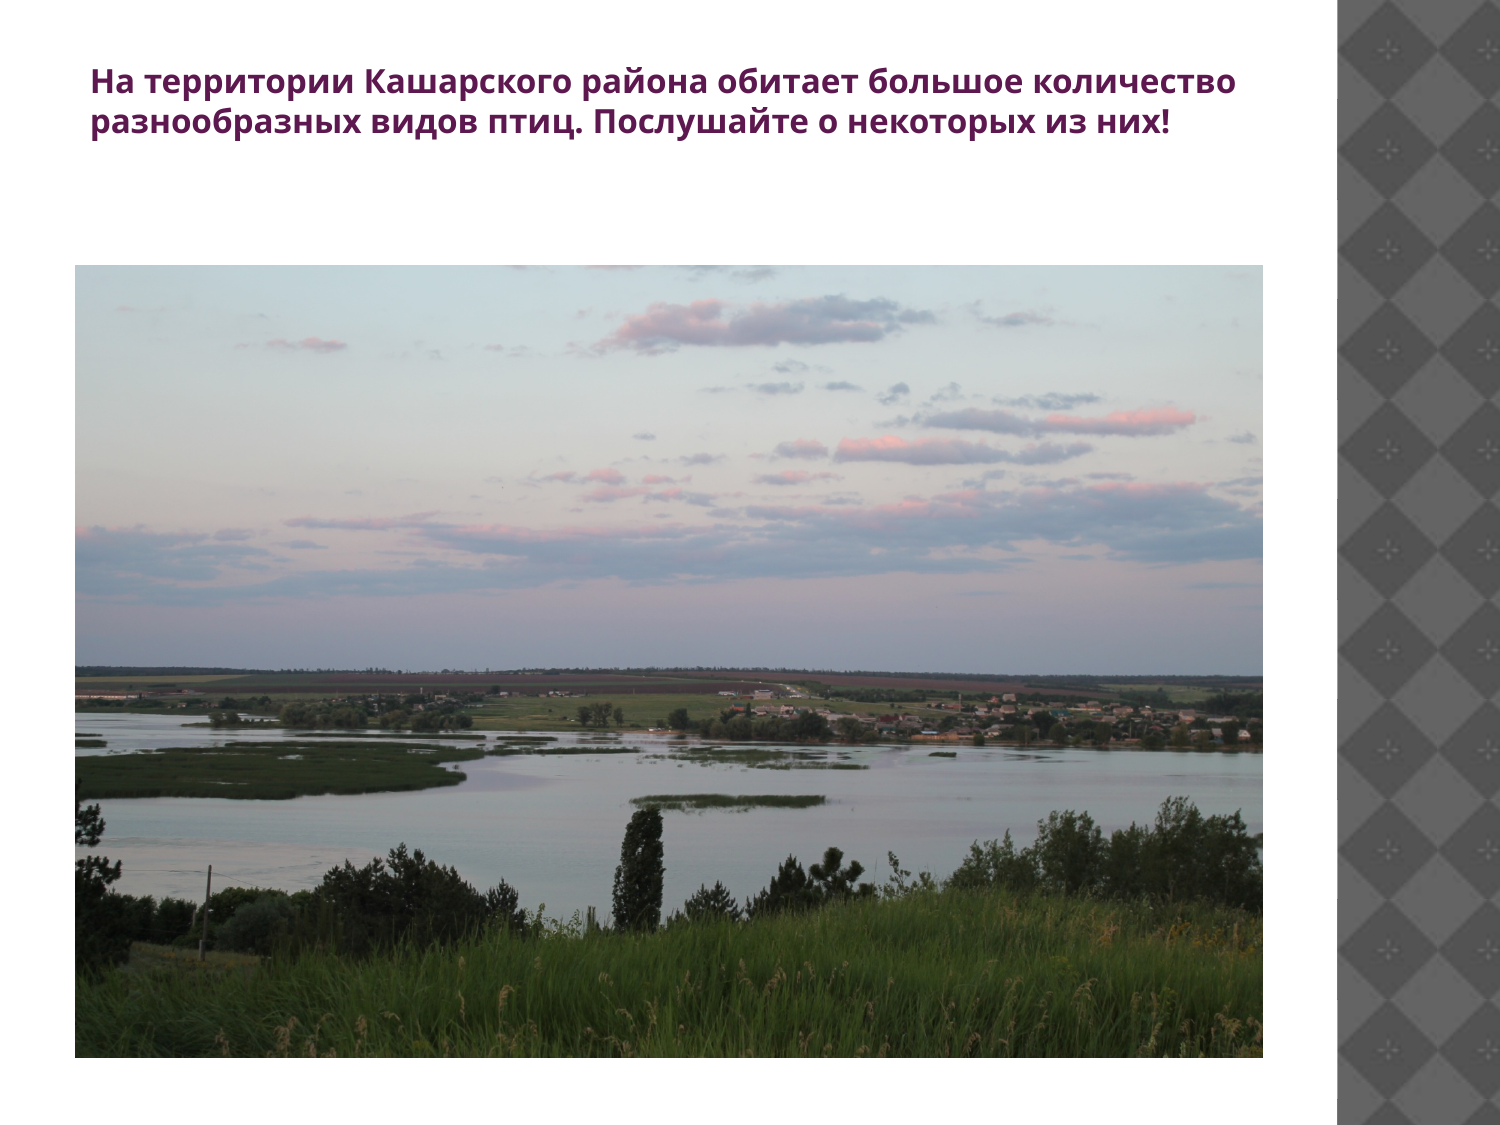

На территории Кашарского района обитает большое количество разнообразных видов птиц. Послушайте о некоторых из них!